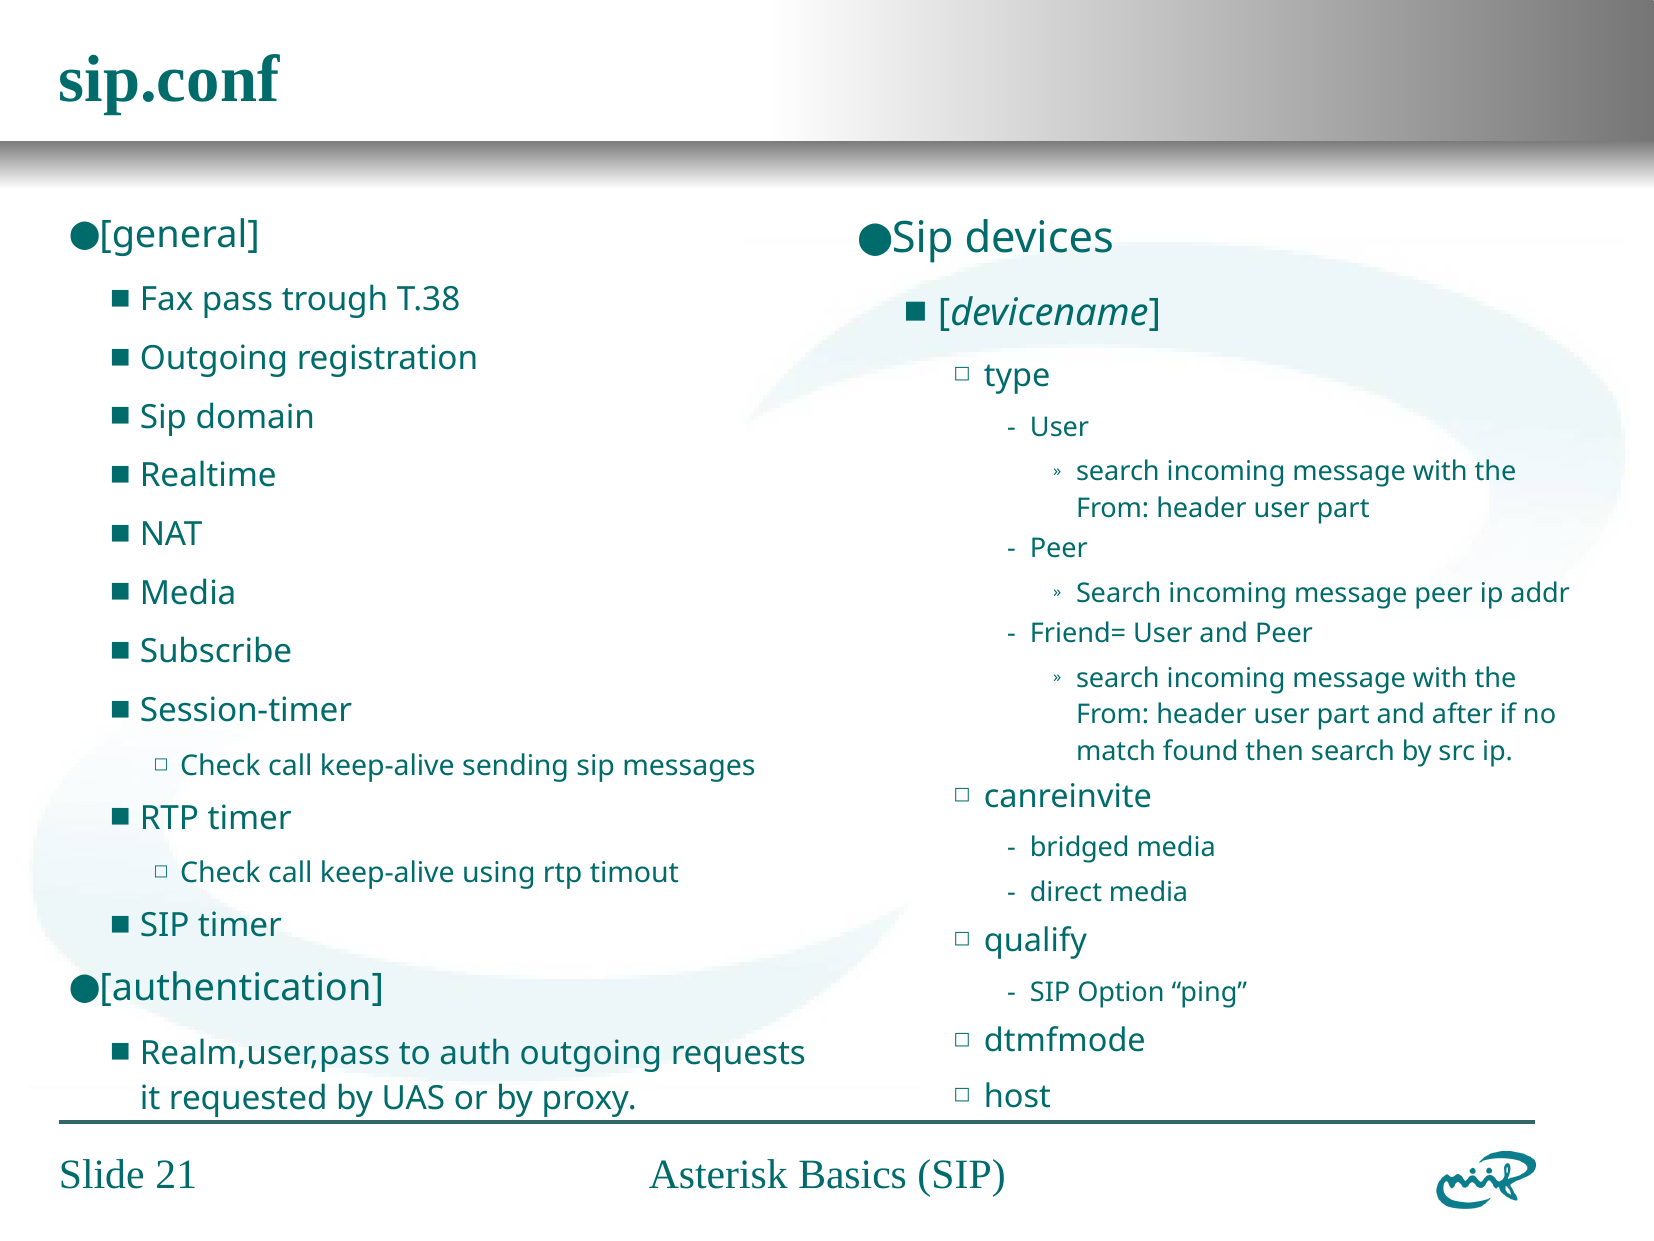

# sip.conf
[general]
Fax pass trough T.38
Outgoing registration
Sip domain
Realtime
NAT
Media
Subscribe
Session-timer
Check call keep-alive sending sip messages
RTP timer
Check call keep-alive using rtp timout
SIP timer
[authentication]
Realm,user,pass to auth outgoing requests it requested by UAS or by proxy.
Sip devices
[devicename]
type
User
search incoming message with the From: header user part
Peer
Search incoming message peer ip addr
Friend= User and Peer
search incoming message with the From: header user part and after if no match found then search by src ip.
canreinvite
bridged media
direct media
qualify
SIP Option “ping”
dtmfmode
host
21
Asterisk Basics (SIP)